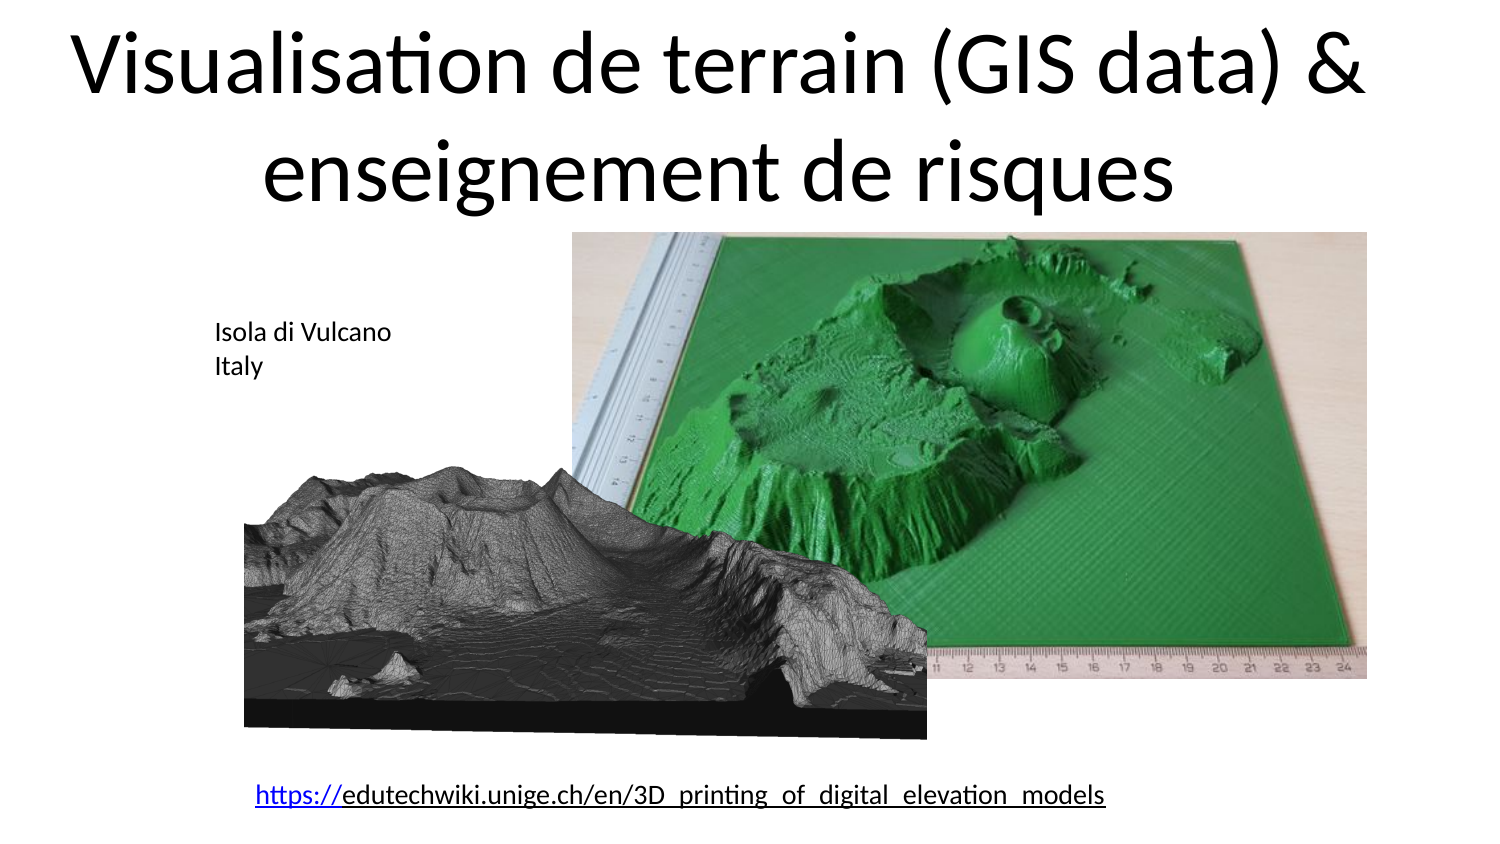

# Visualisation de terrain (GIS data) & enseignement de risques
Isola di Vulcano
Italy
https://edutechwiki.unige.ch/en/3D_printing_of_digital_elevation_models